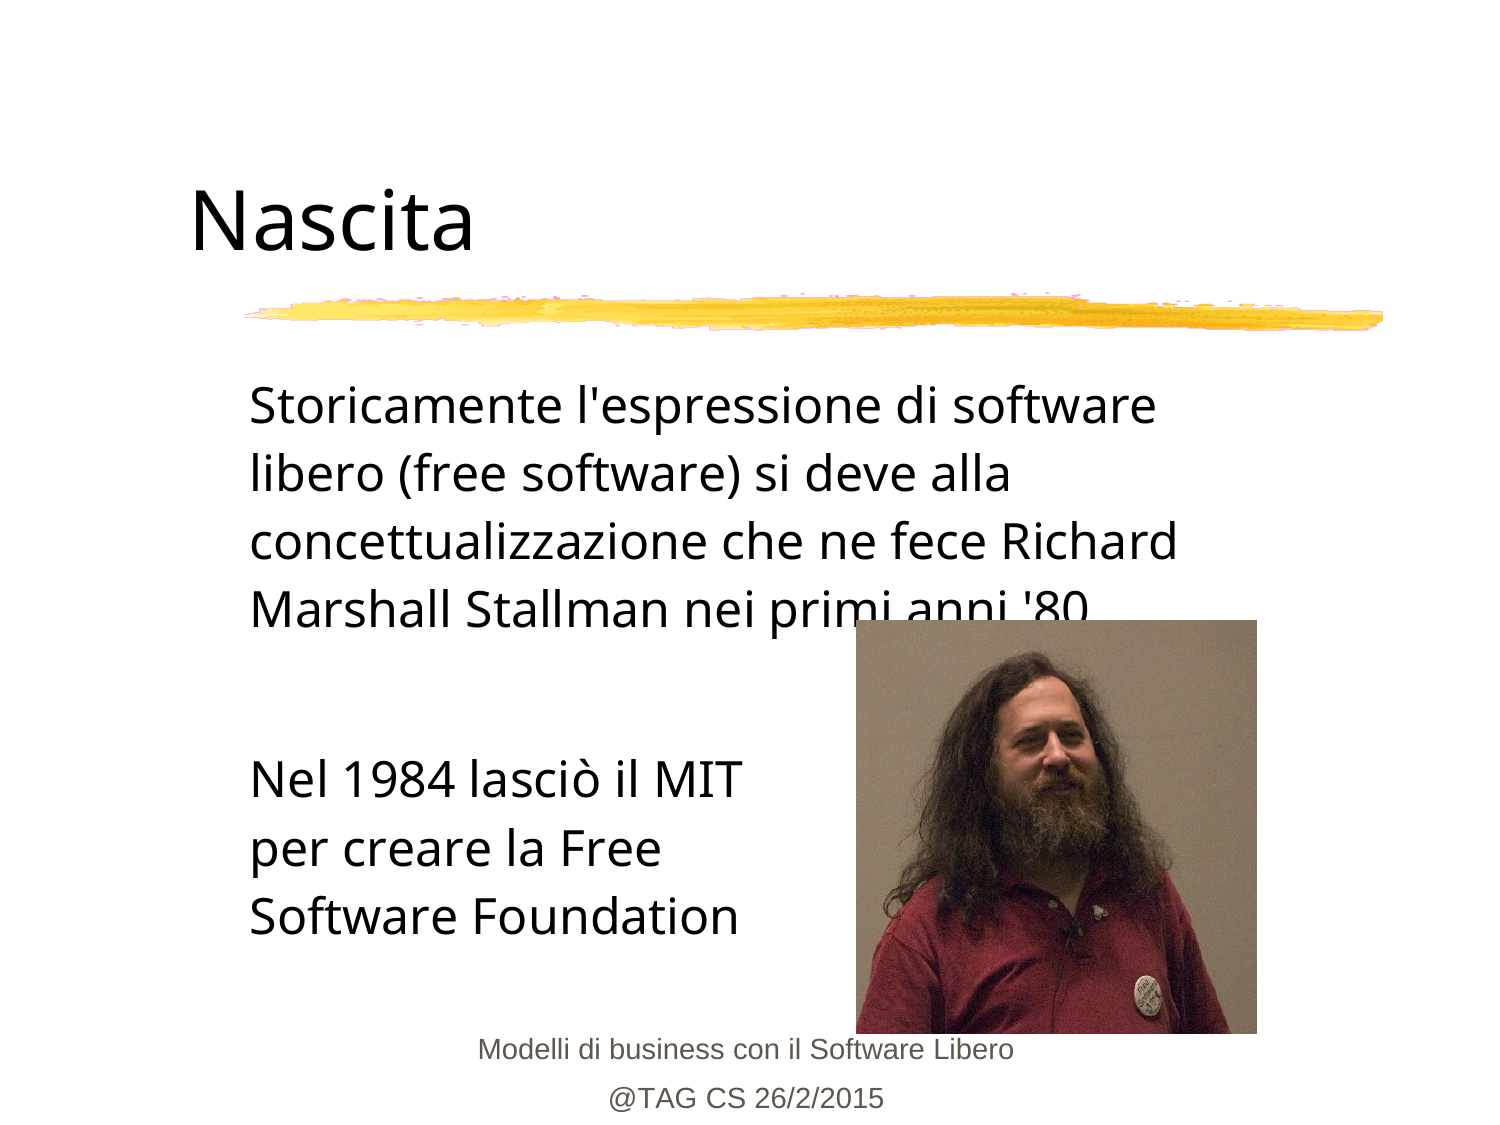

# Nascita
Storicamente l'espressione di software libero (free software) si deve alla concettualizzazione che ne fece Richard Marshall Stallman nei primi anni '80
Nel 1984 lasciò il MIT
per creare la Free
Software Foundation